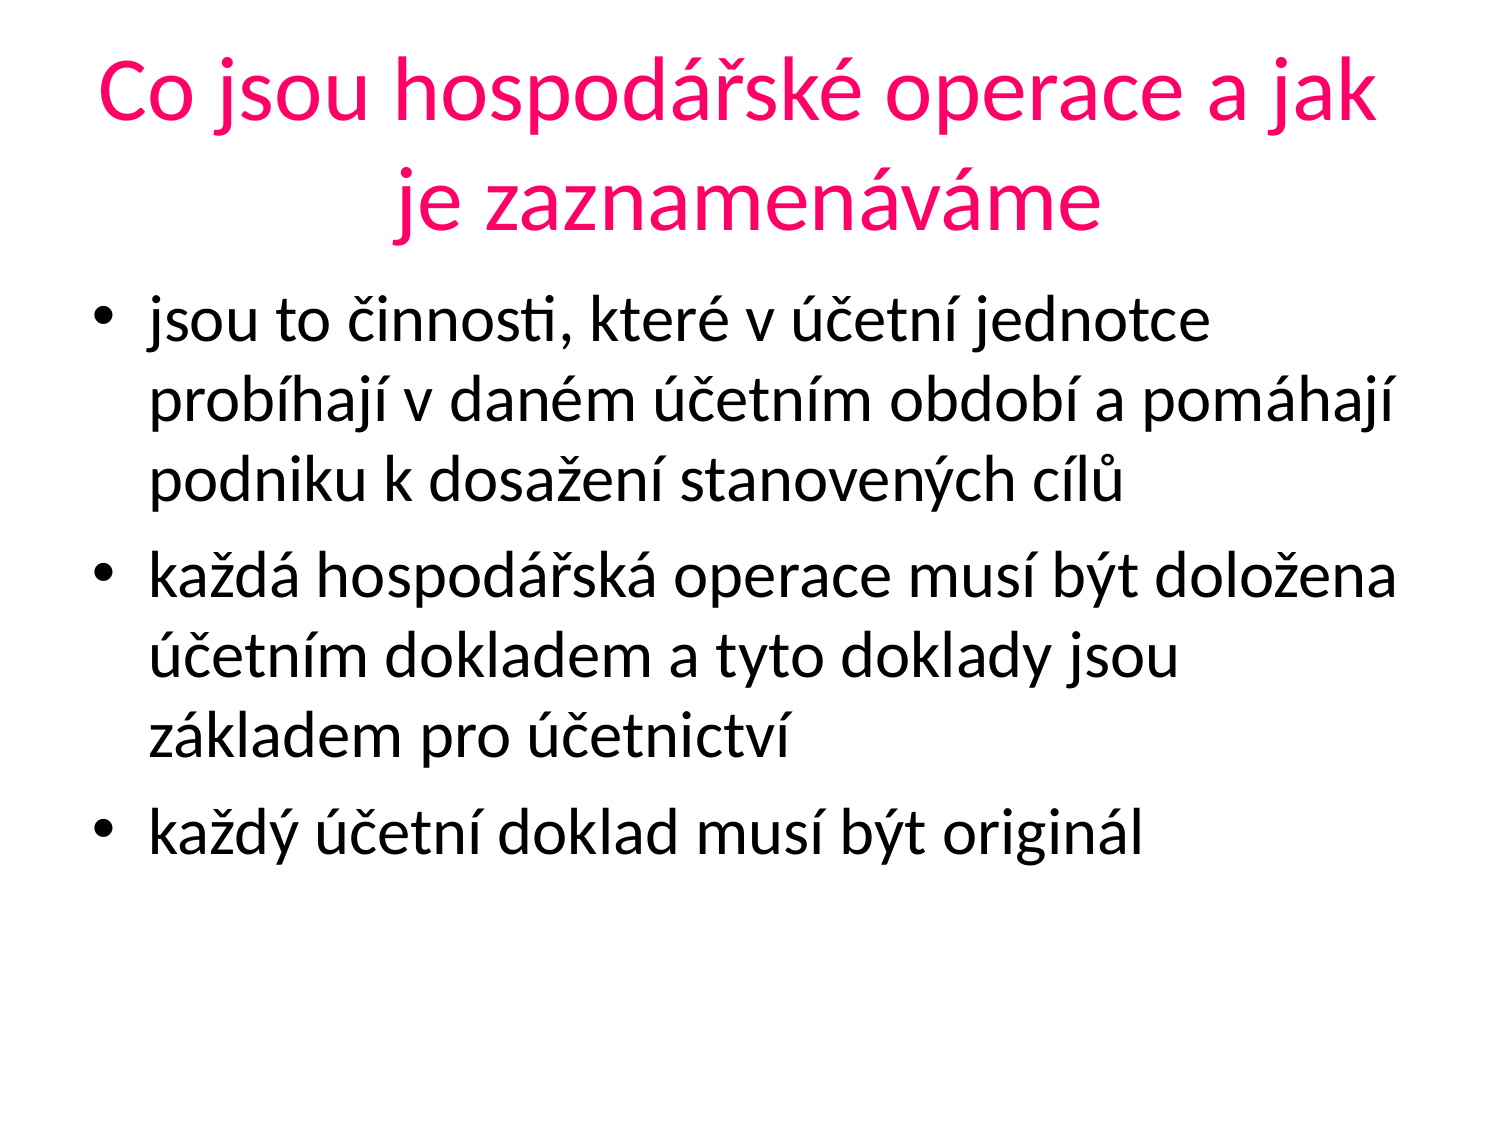

# Co jsou hospodářské operace a jak je zaznamenáváme
jsou to činnosti, které v účetní jednotce probíhají v daném účetním období a pomáhají podniku k dosažení stanovených cílů
každá hospodářská operace musí být doložena účetním dokladem a tyto doklady jsou základem pro účetnictví
každý účetní doklad musí být originál